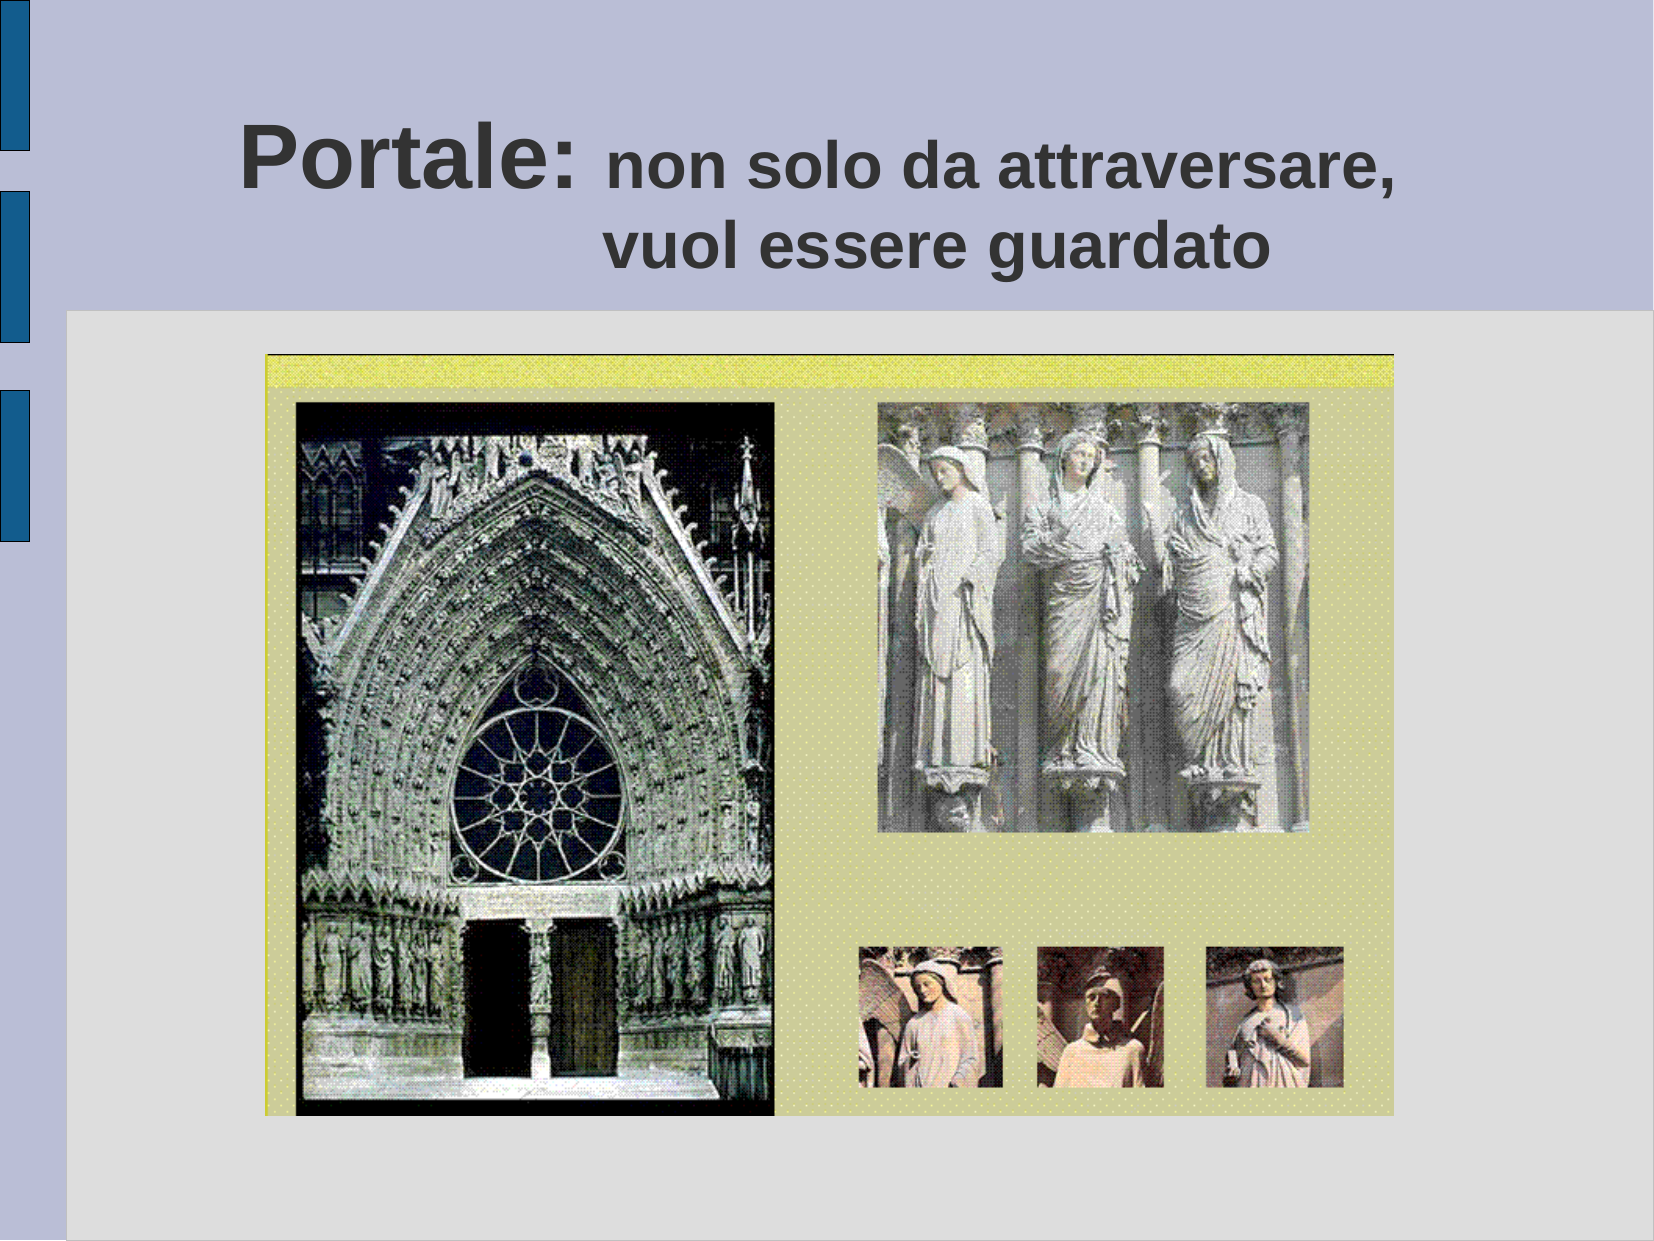

# Portale: non solo da attraversare, vuol essere guardato